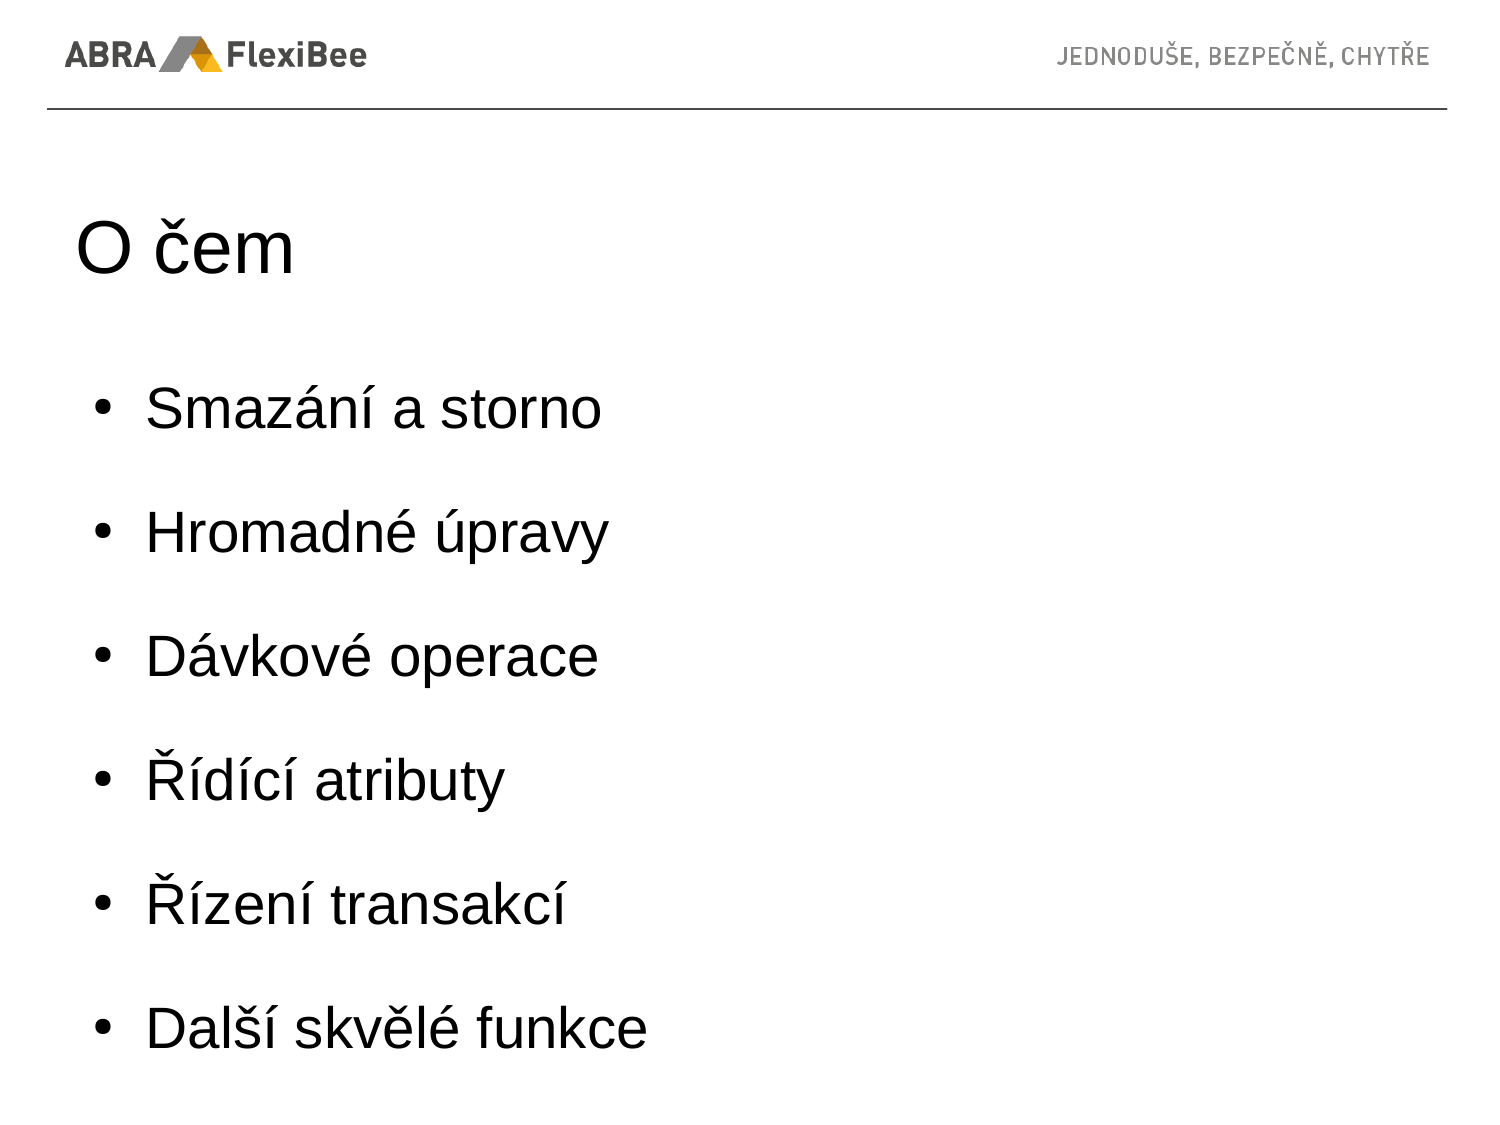

# O čem
Smazání a storno
Hromadné úpravy
Dávkové operace
Řídící atributy
Řízení transakcí
Další skvělé funkce